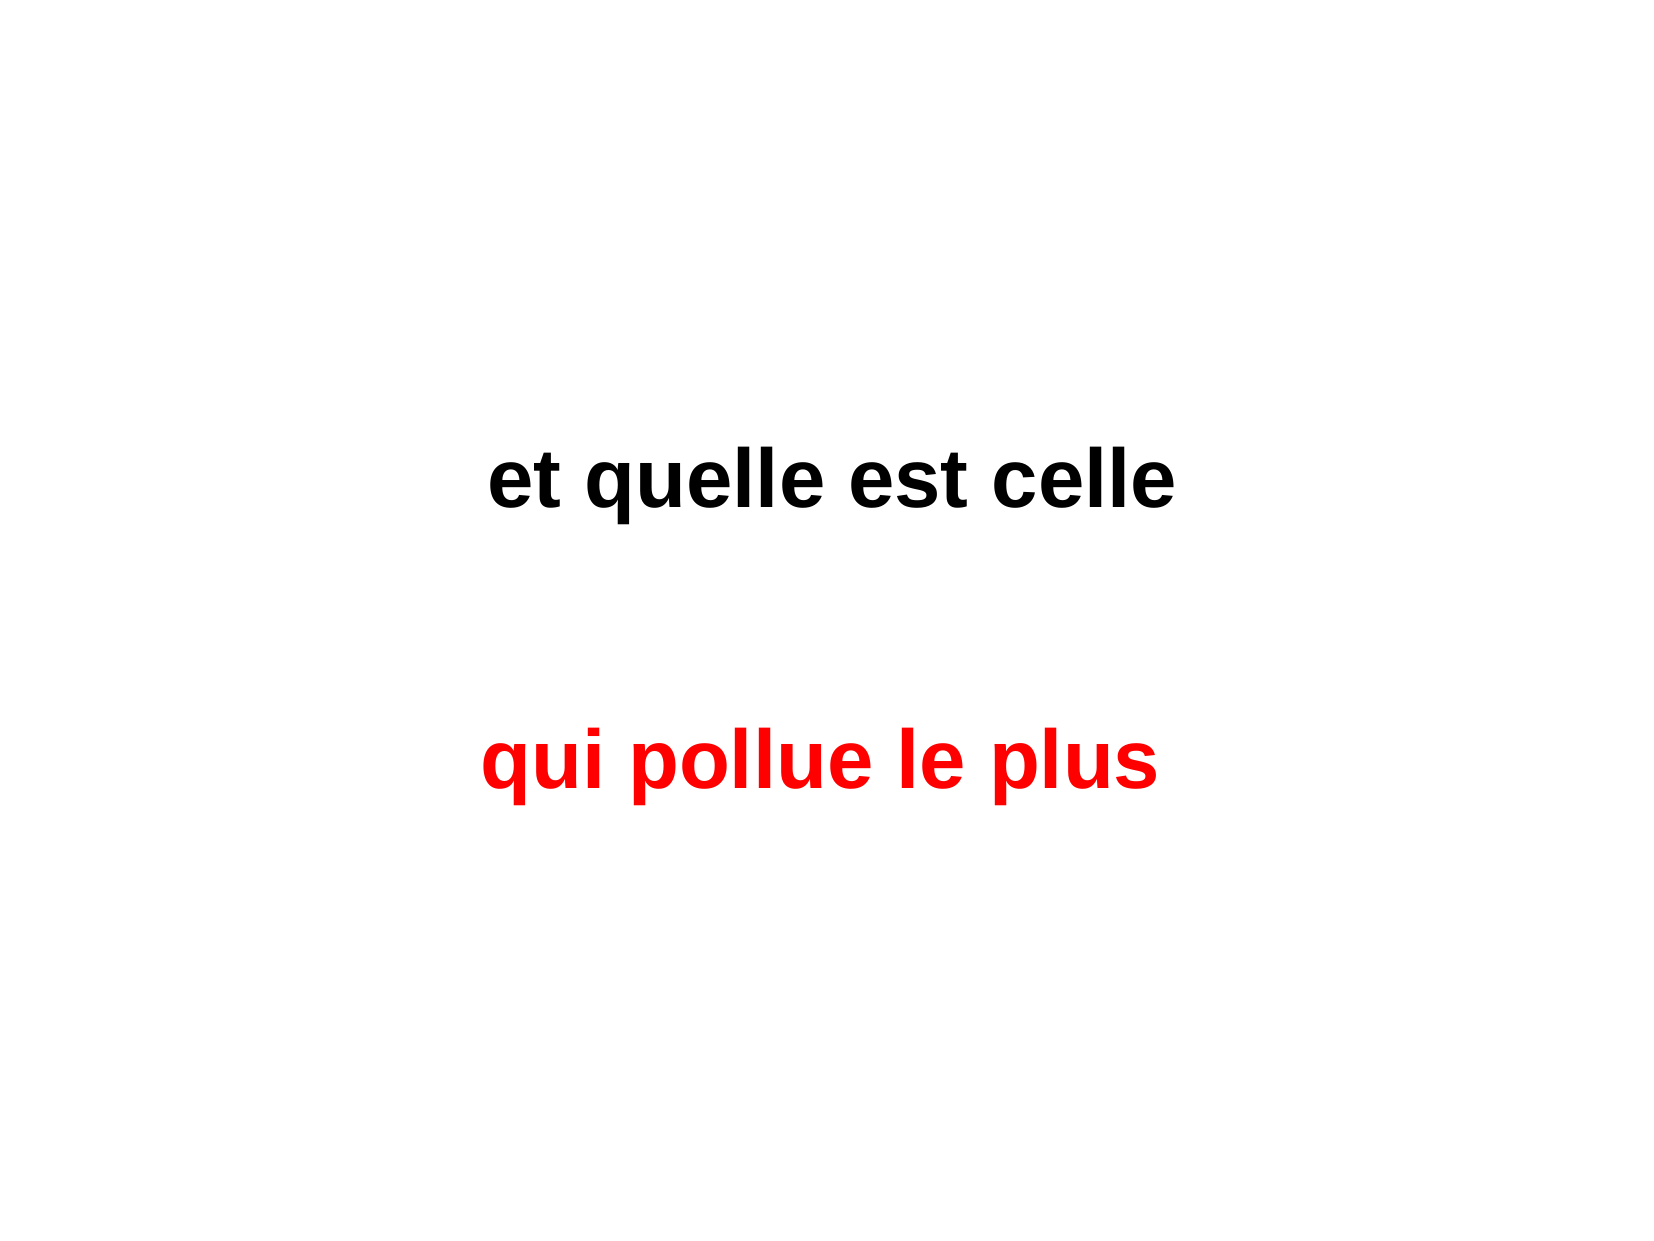

et quelle est celle
qui pollue le plus